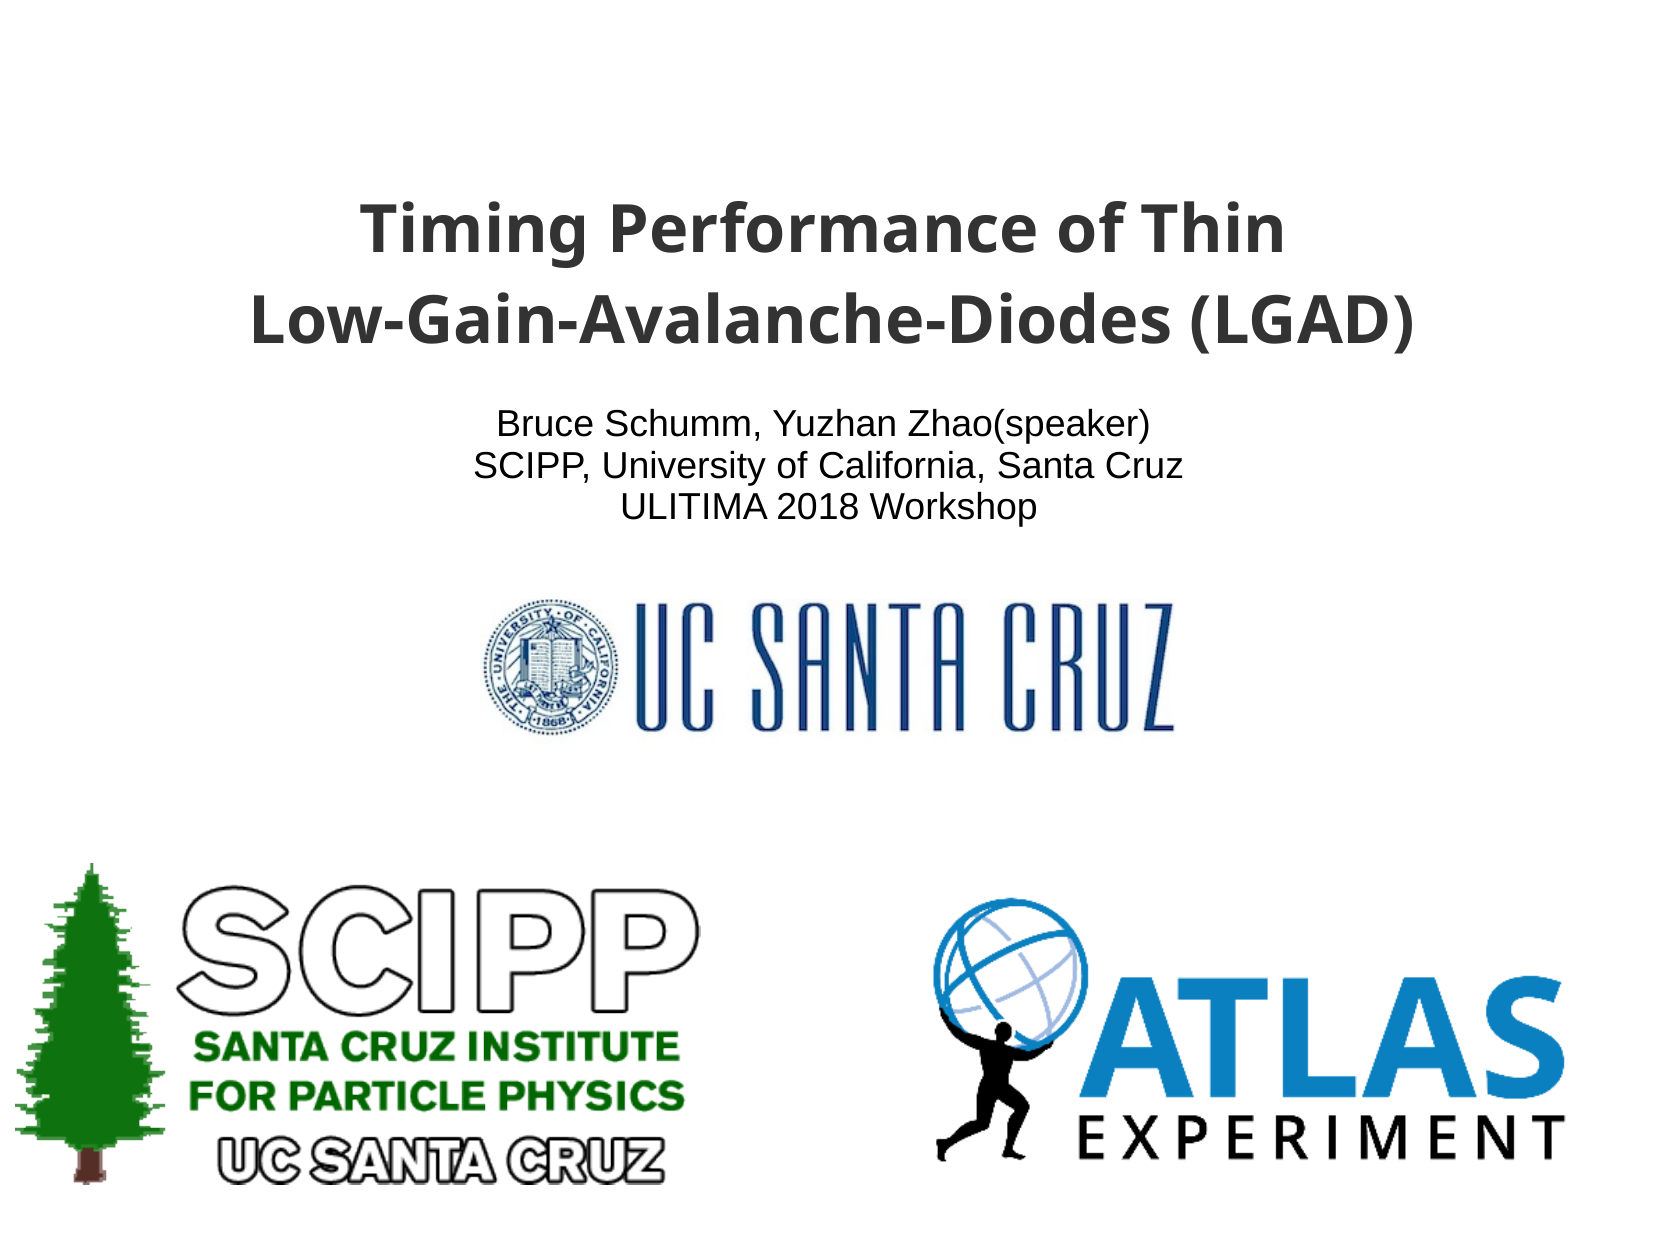

# Timing Performance of Thin Low-Gain-Avalanche-Diodes (LGAD)
Bruce Schumm, Yuzhan Zhao(speaker)
SCIPP, University of California, Santa Cruz
ULITIMA 2018 Workshop
ULITIMA 2018
1